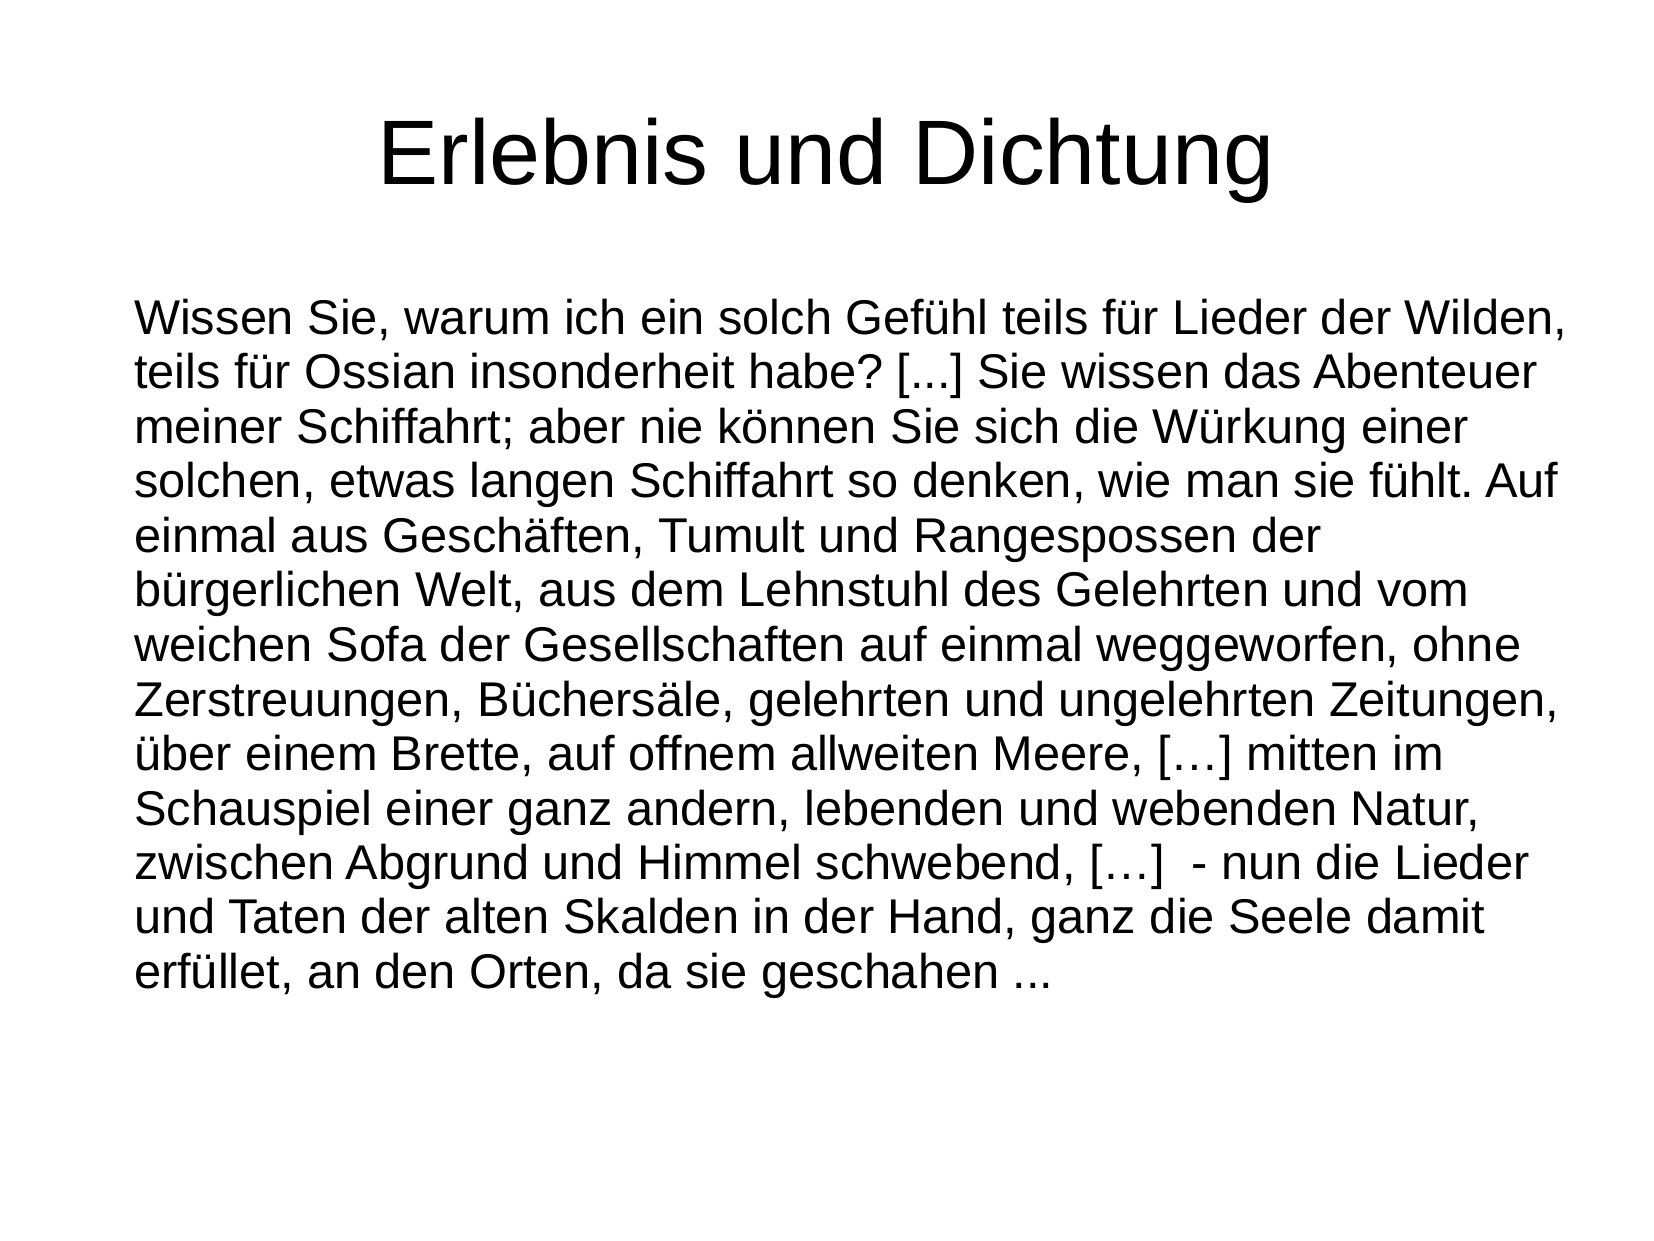

# Erlebnis und Dichtung
Wissen Sie, warum ich ein solch Gefühl teils für Lieder der Wilden, teils für Ossian insonderheit habe? [...] Sie wissen das Abenteuer meiner Schiffahrt; aber nie können Sie sich die Würkung einer solchen, etwas langen Schiffahrt so denken, wie man sie fühlt. Auf einmal aus Geschäften, Tumult und Rangespossen der bürgerlichen Welt, aus dem Lehnstuhl des Gelehrten und vom weichen Sofa der Gesellschaften auf einmal weggeworfen, ohne Zerstreuungen, Büchersäle, gelehrten und ungelehrten Zeitungen, über einem Brette, auf offnem allweiten Meere, […] mitten im Schauspiel einer ganz andern, lebenden und webenden Natur, zwischen Abgrund und Himmel schwebend, […] - nun die Lieder und Taten der alten Skalden in der Hand, ganz die Seele damit erfüllet, an den Orten, da sie geschahen ...